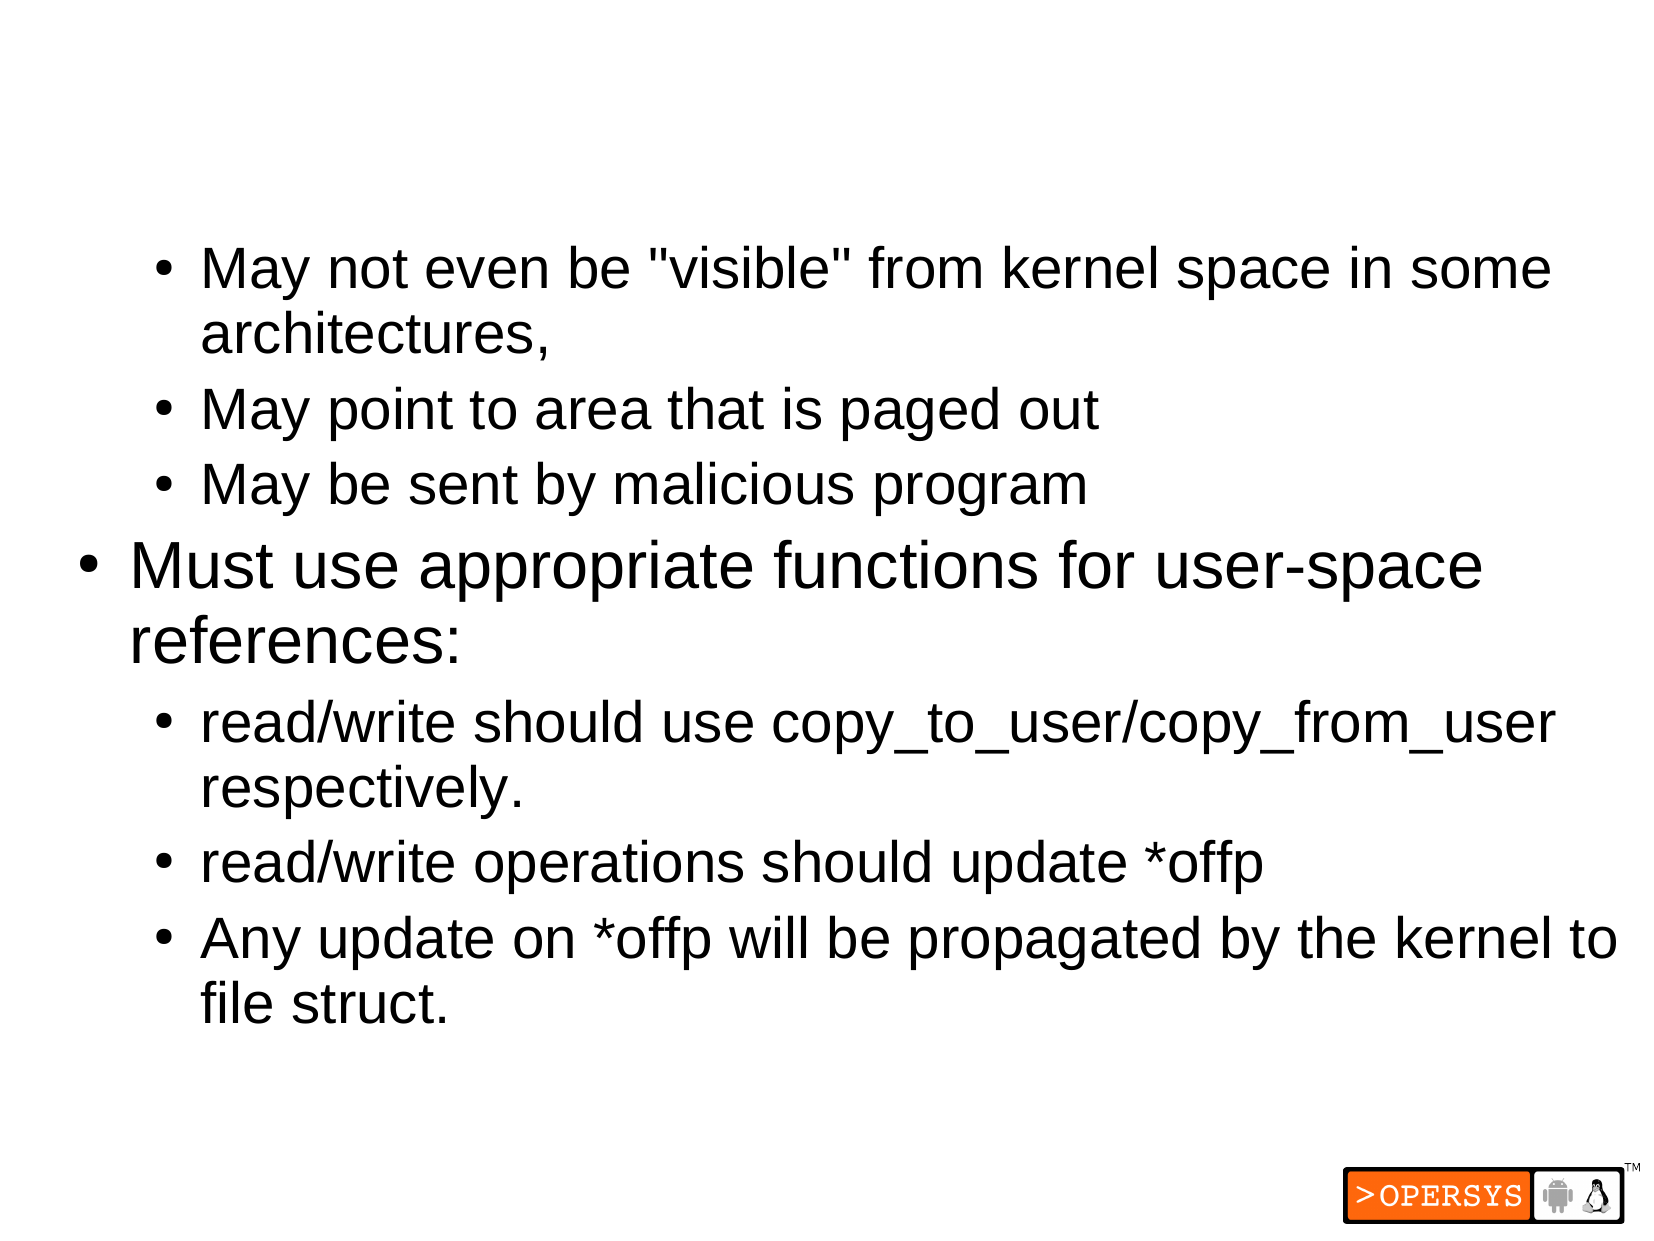

# May not even be "visible" from kernel space in some architectures,
May point to area that is paged out
May be sent by malicious program
Must use appropriate functions for user-space references:
read/write should use copy_to_user/copy_from_user respectively.
read/write operations should update *offp
Any update on *offp will be propagated by the kernel to file struct.